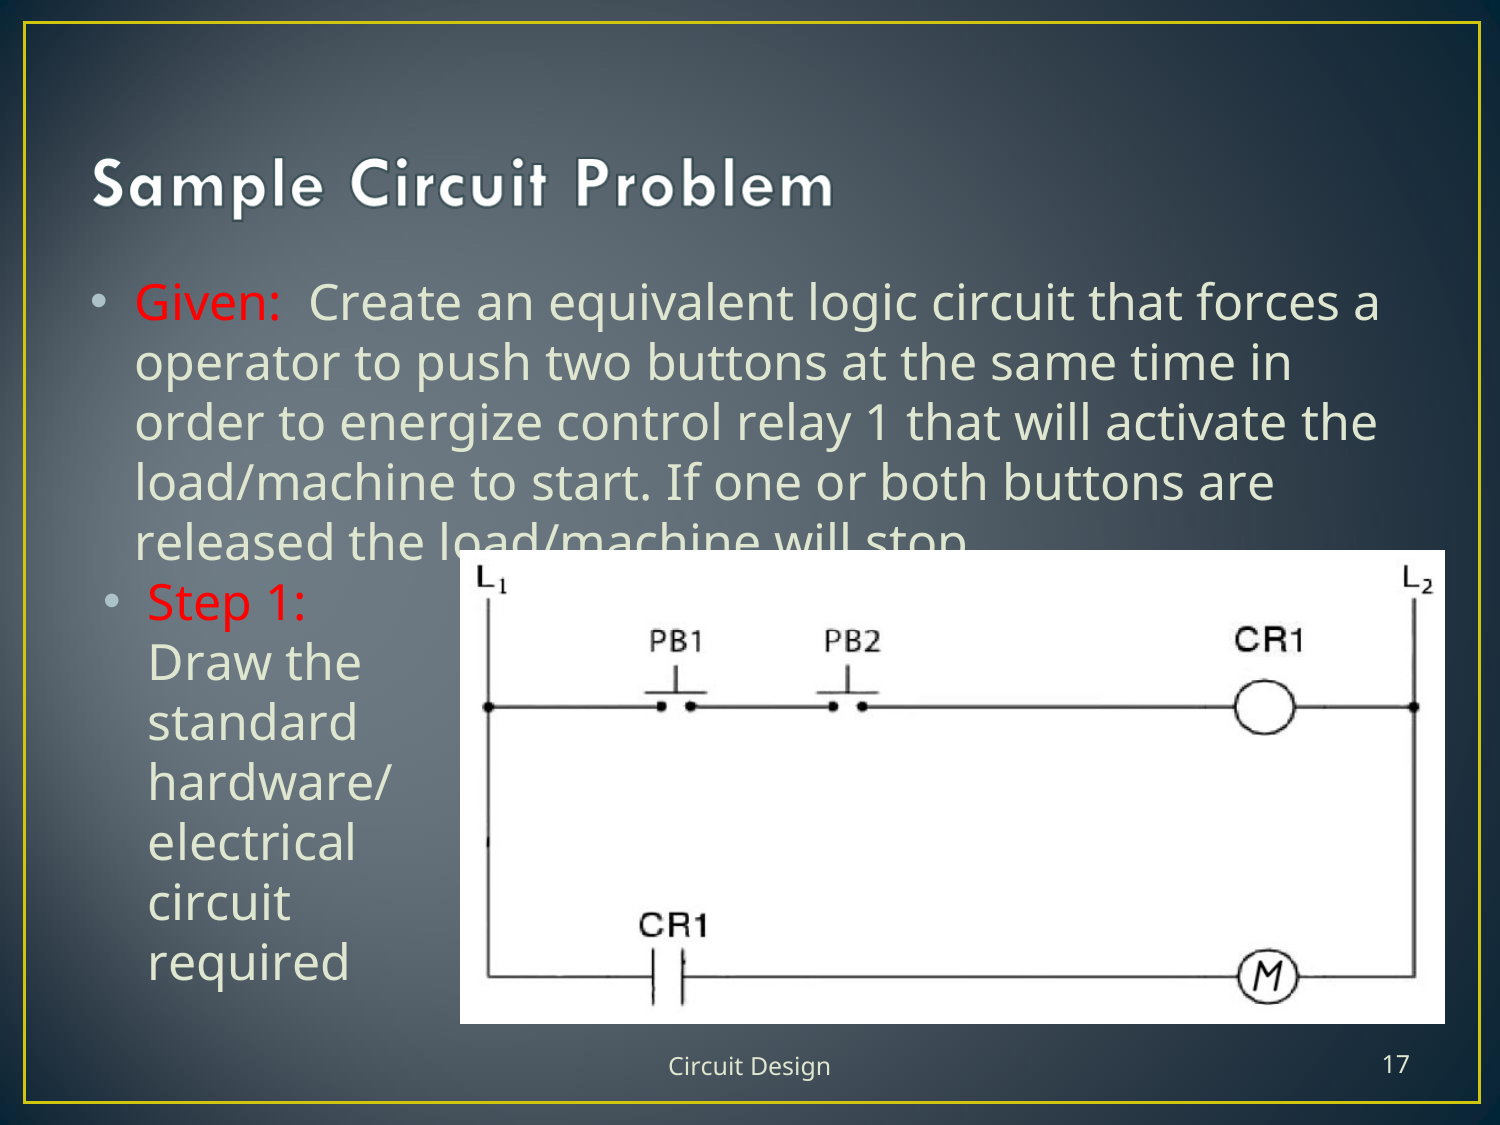

# Given: Create an equivalent logic circuit that forces a operator to push two buttons at the same time in order to energize control relay 1 that will activate the load/machine to start. If one or both buttons are released the load/machine will stop.
Step 1: Draw the standard hardware/electrical circuit required
Circuit Design